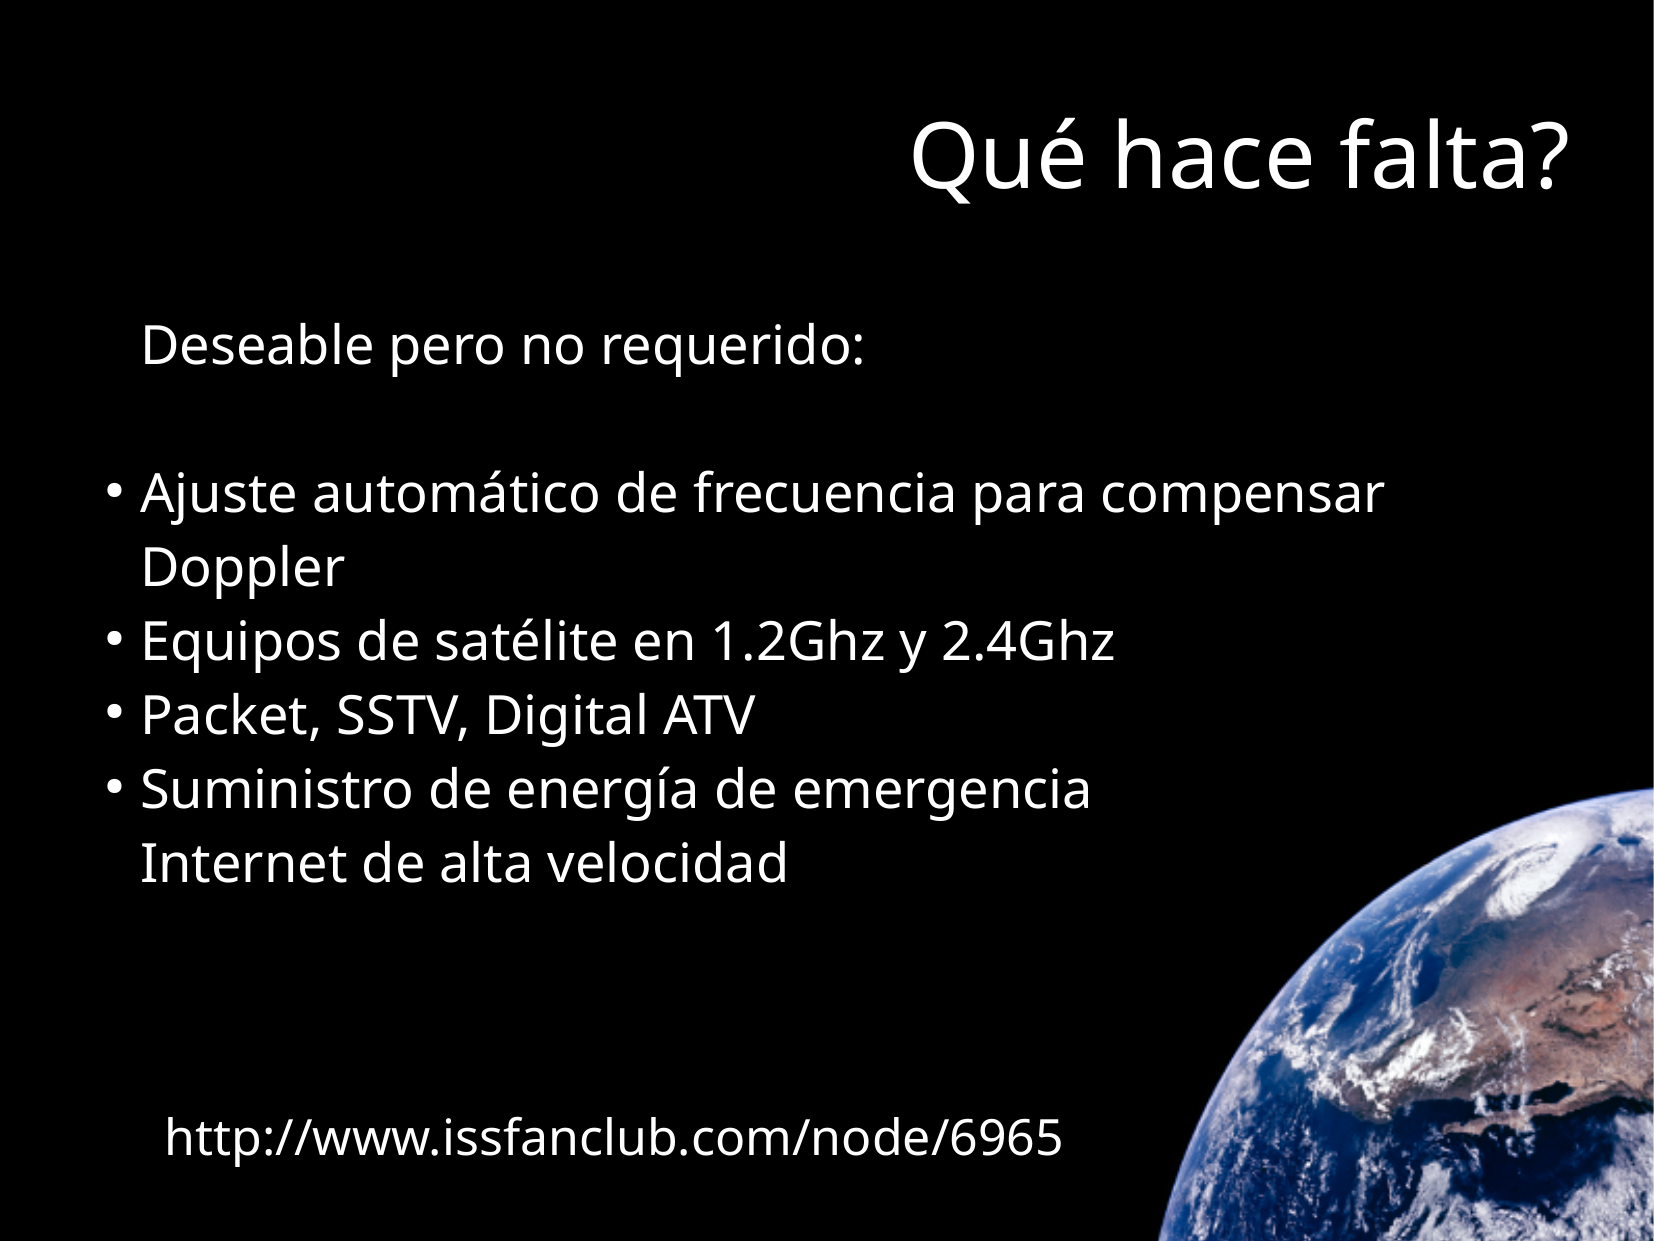

# Qué hace falta?
Deseable pero no requerido:
Ajuste automático de frecuencia para compensar Doppler
Equipos de satélite en 1.2Ghz y 2.4Ghz
Packet, SSTV, Digital ATV
Suministro de energía de emergencia
Internet de alta velocidad
http://www.issfanclub.com/node/6965